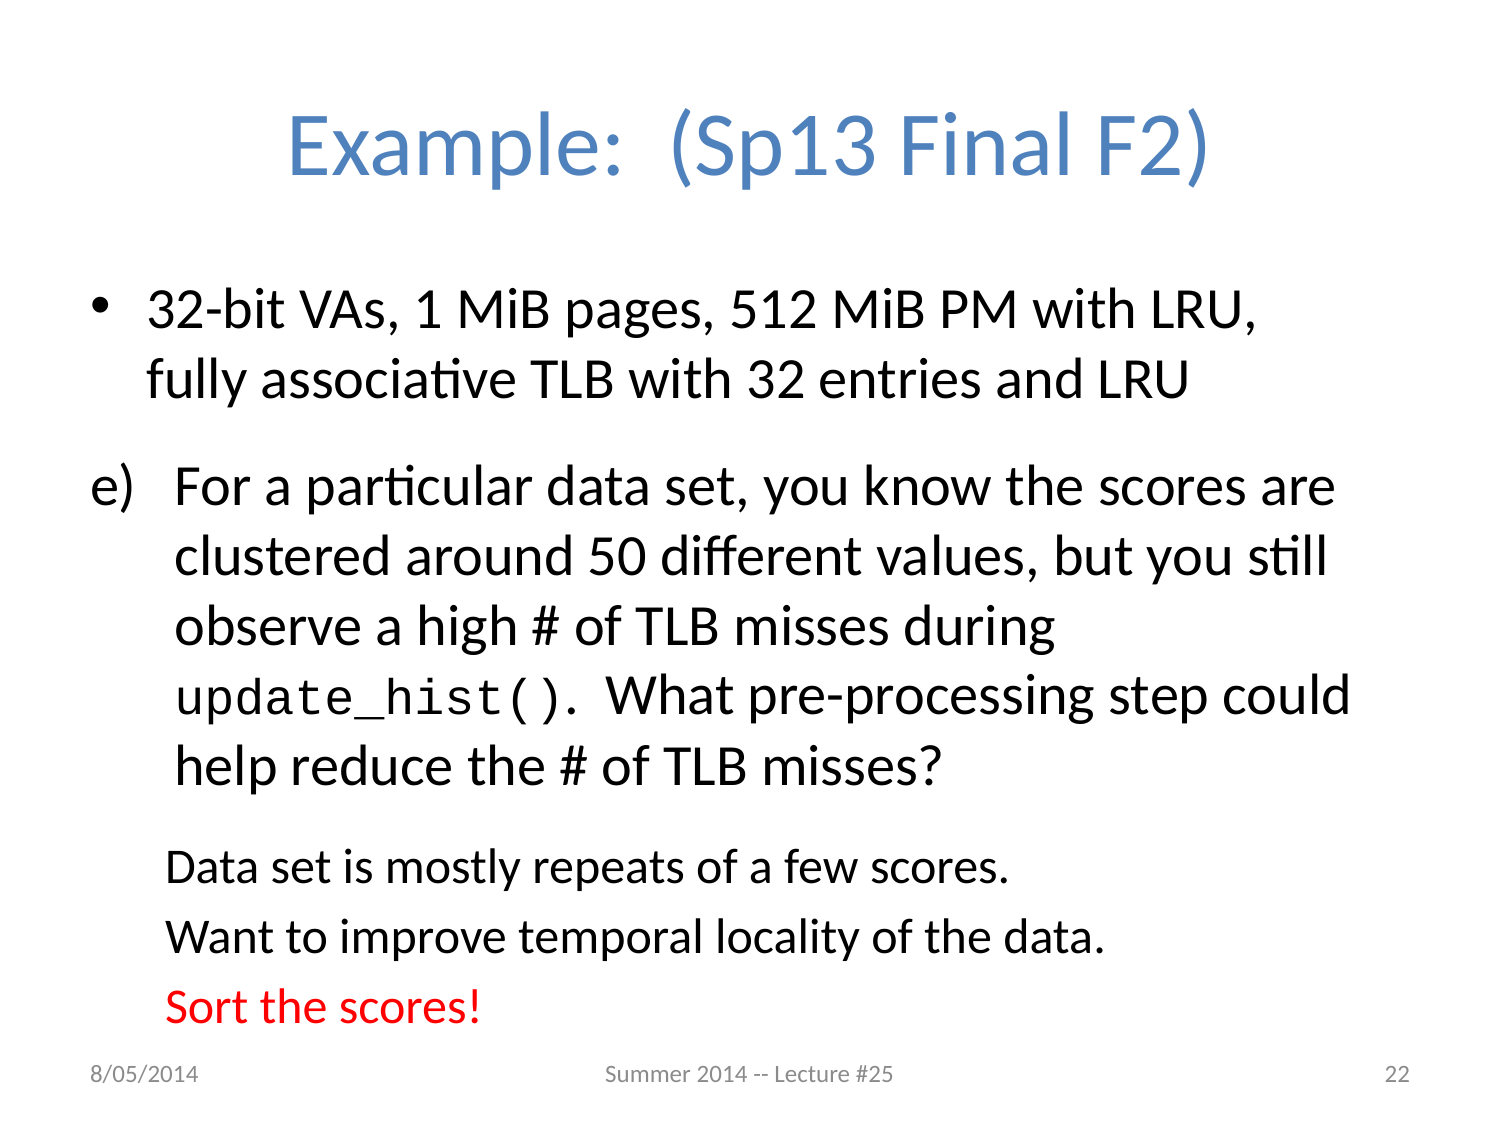

# Example: (Sp13 Final F2)
32-bit VAs, 1 MiB pages, 512 MiB PM with LRU,
fully associative TLB with 32 entries and LRU
For a particular data set, you know the scores are clustered around 50 different values, but you still observe a high # of TLB misses during update_hist(). What pre-processing step could help reduce the # of TLB misses?
	Data set is mostly repeats of a few scores.
	Want to improve temporal locality of the data.
	Sort the scores!
8/05/2014
Summer 2014 -- Lecture #25